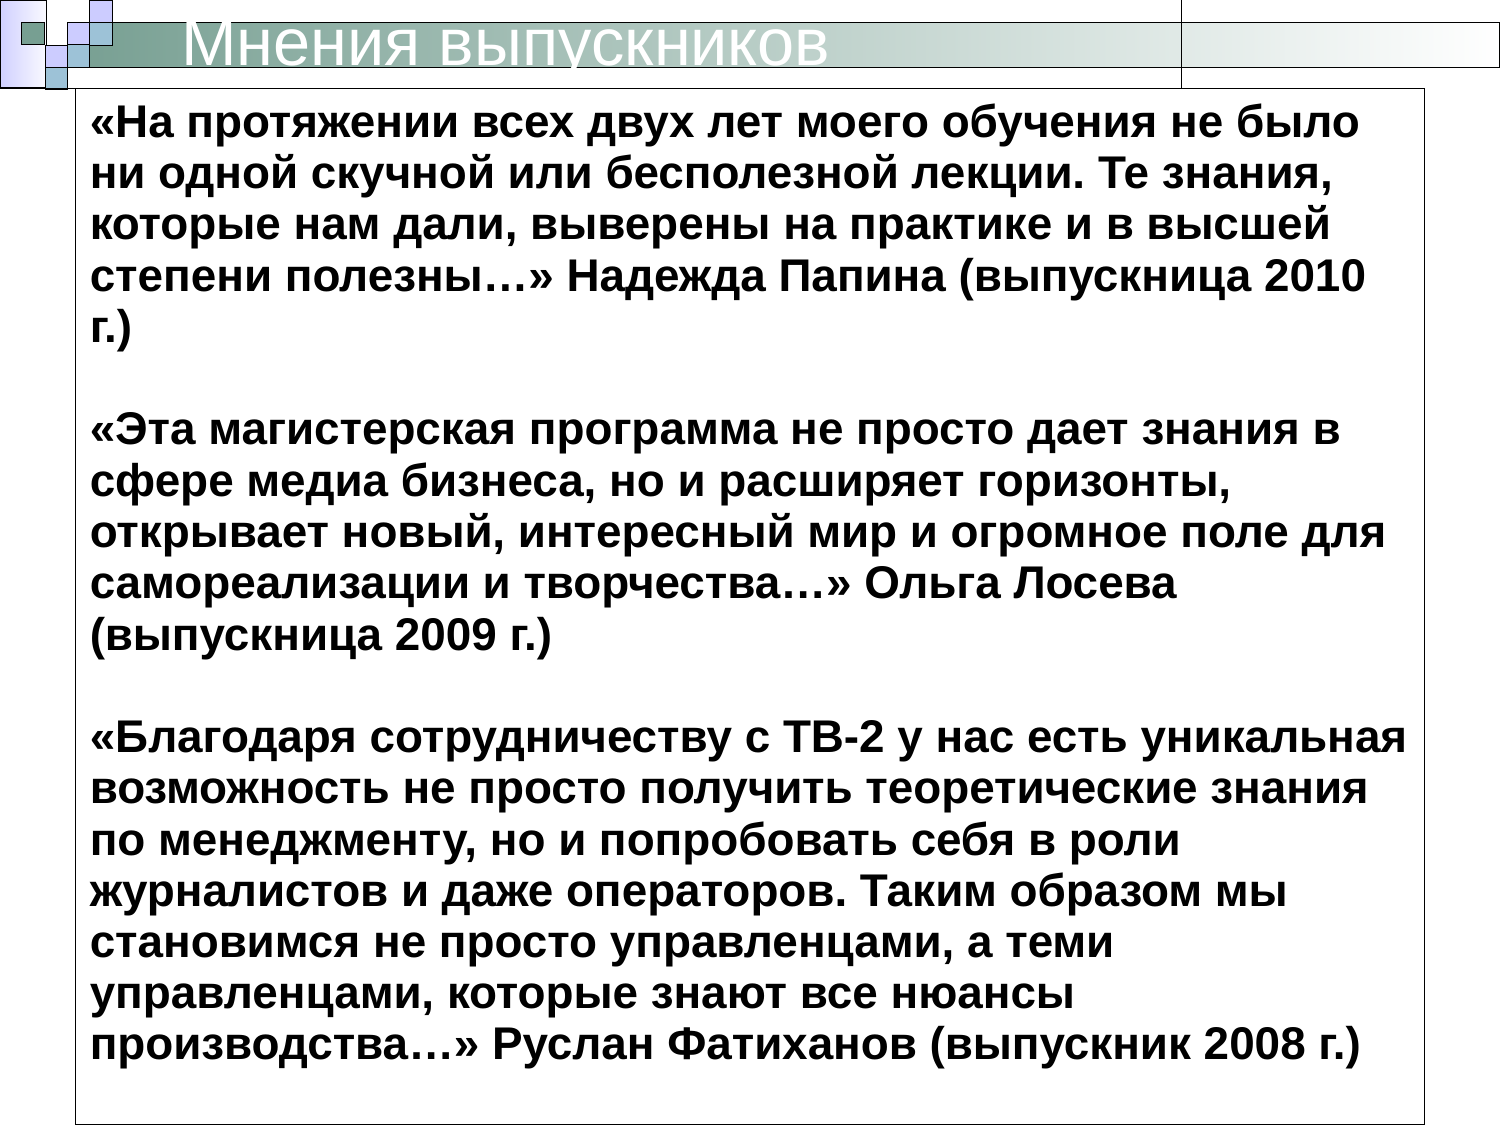

Мнения выпускников
«На протяжении всех двух лет моего обучения не было ни одной скучной или бесполезной лекции. Те знания, которые нам дали, выверены на практике и в высшей степени полезны…» Надежда Папина (выпускница 2010 г.)
«Эта магистерская программа не просто дает знания в сфере медиа бизнеса, но и расширяет горизонты, открывает новый, интересный мир и огромное поле для самореализации и творчества…» Ольга Лосева (выпускница 2009 г.)
«Благодаря сотрудничеству с ТВ-2 у нас есть уникальная возможность не просто получить теоретические знания по менеджменту, но и попробовать себя в роли журналистов и даже операторов. Таким образом мы становимся не просто управленцами, а теми управленцами, которые знают все нюансы производства…» Руслан Фатиханов (выпускник 2008 г.)